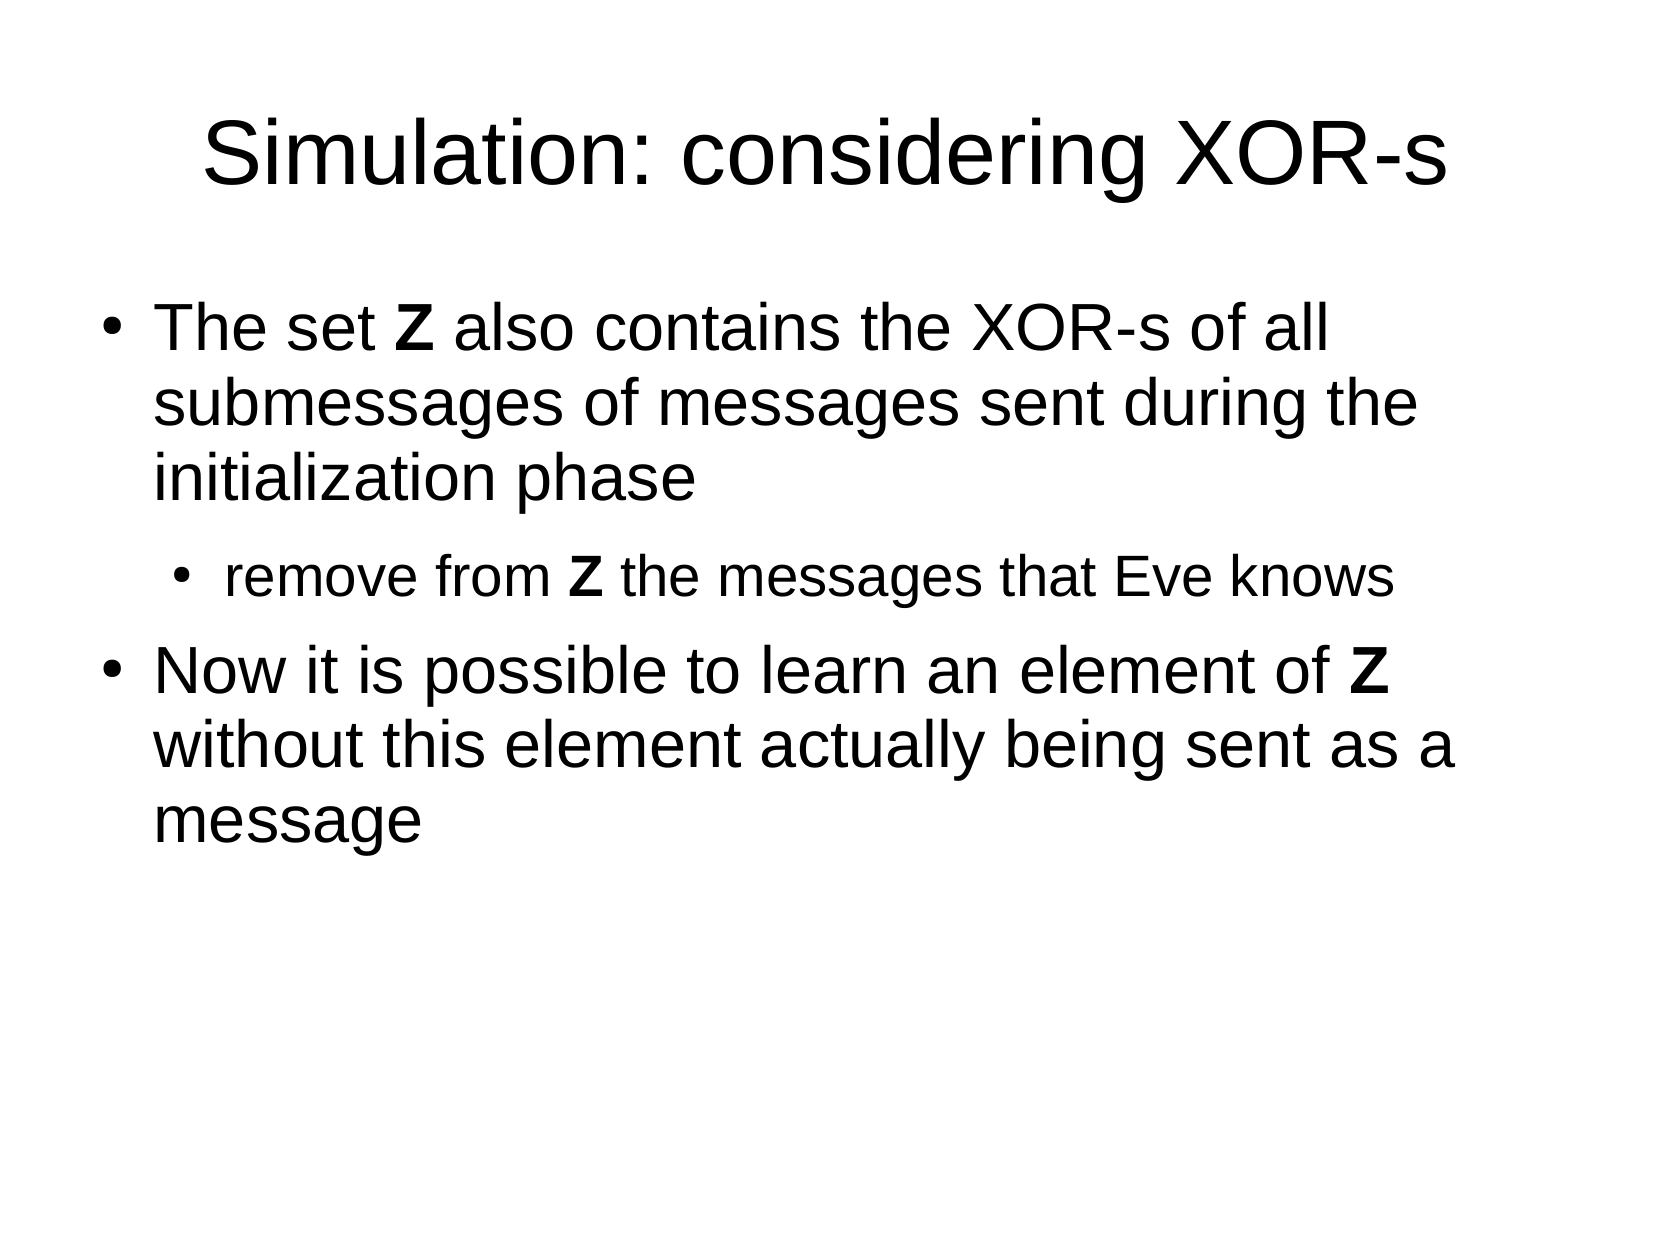

# Simulation: considering XOR-s
The set Z also contains the XOR-s of all submessages of messages sent during the initialization phase
remove from Z the messages that Eve knows
Now it is possible to learn an element of Z without this element actually being sent as a message